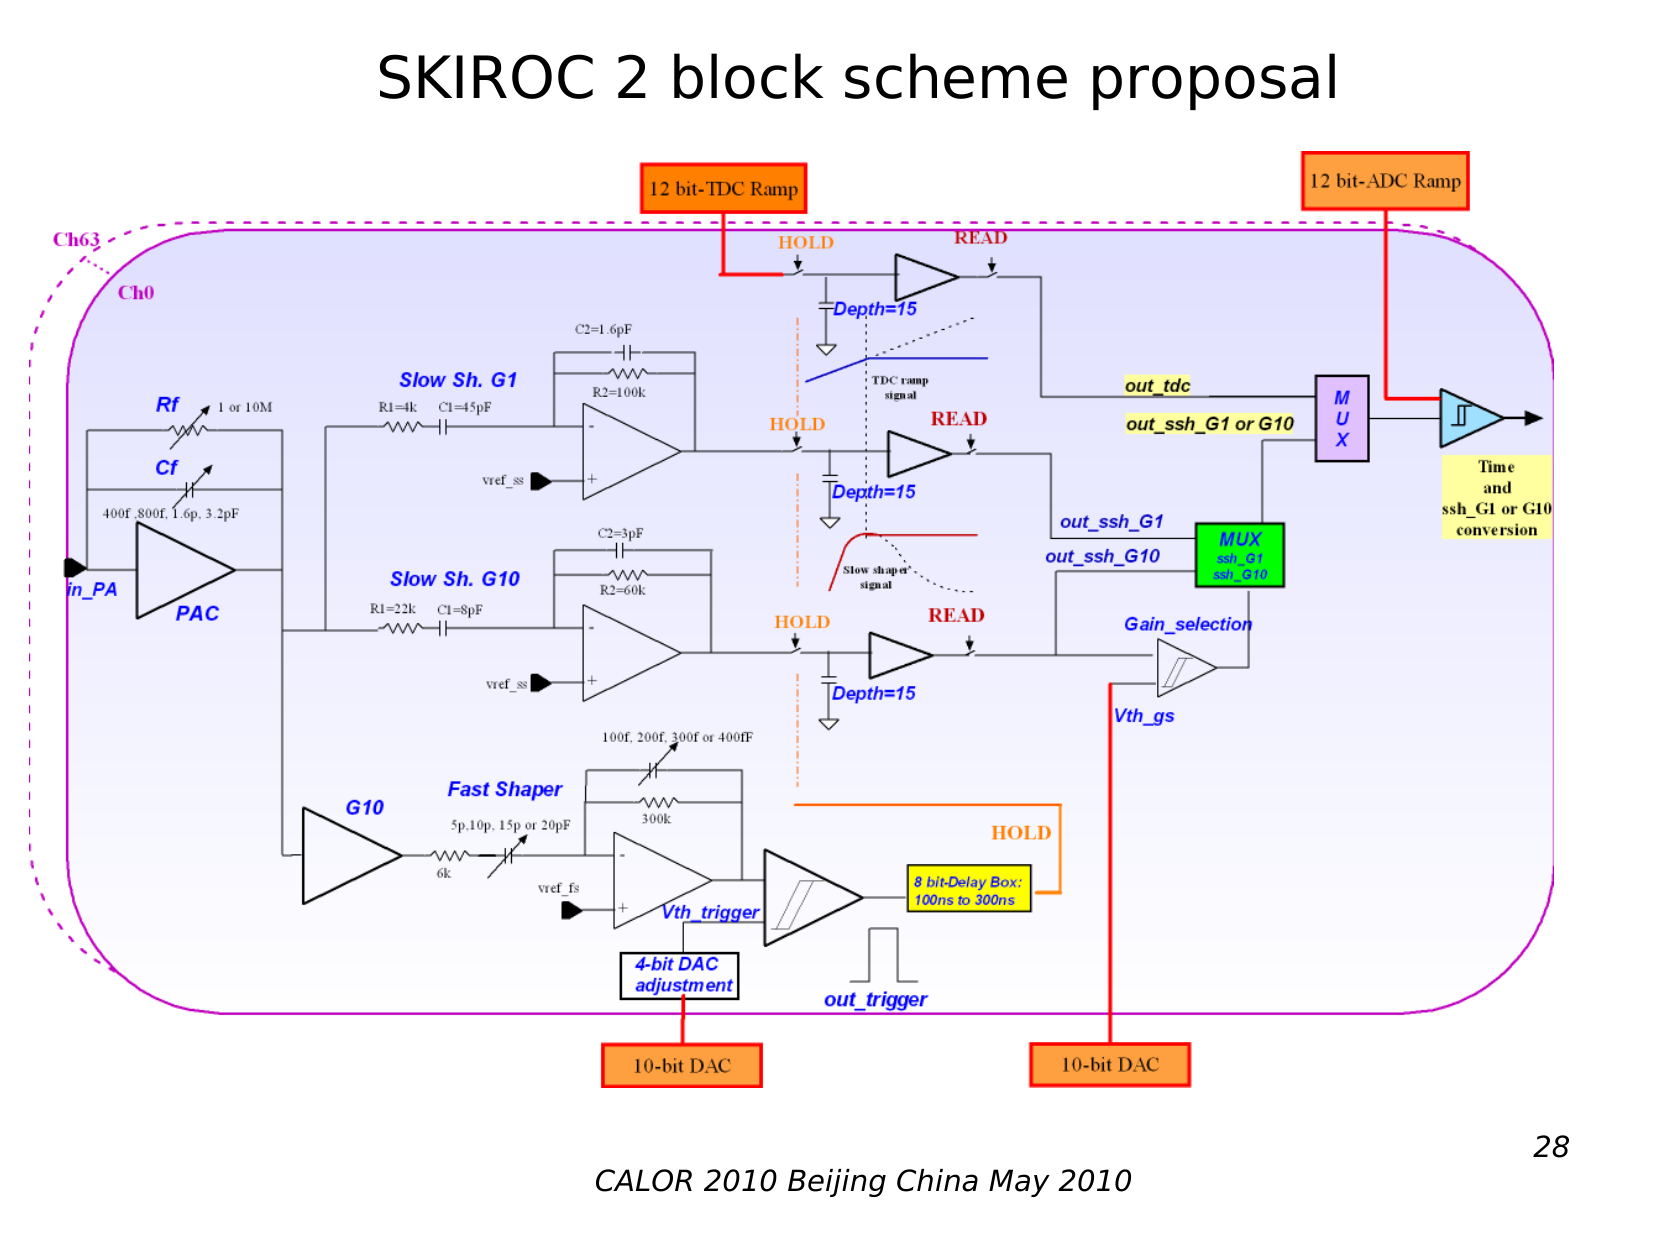

# SKIROC 2 block scheme proposal
Comite d'evaluation
28